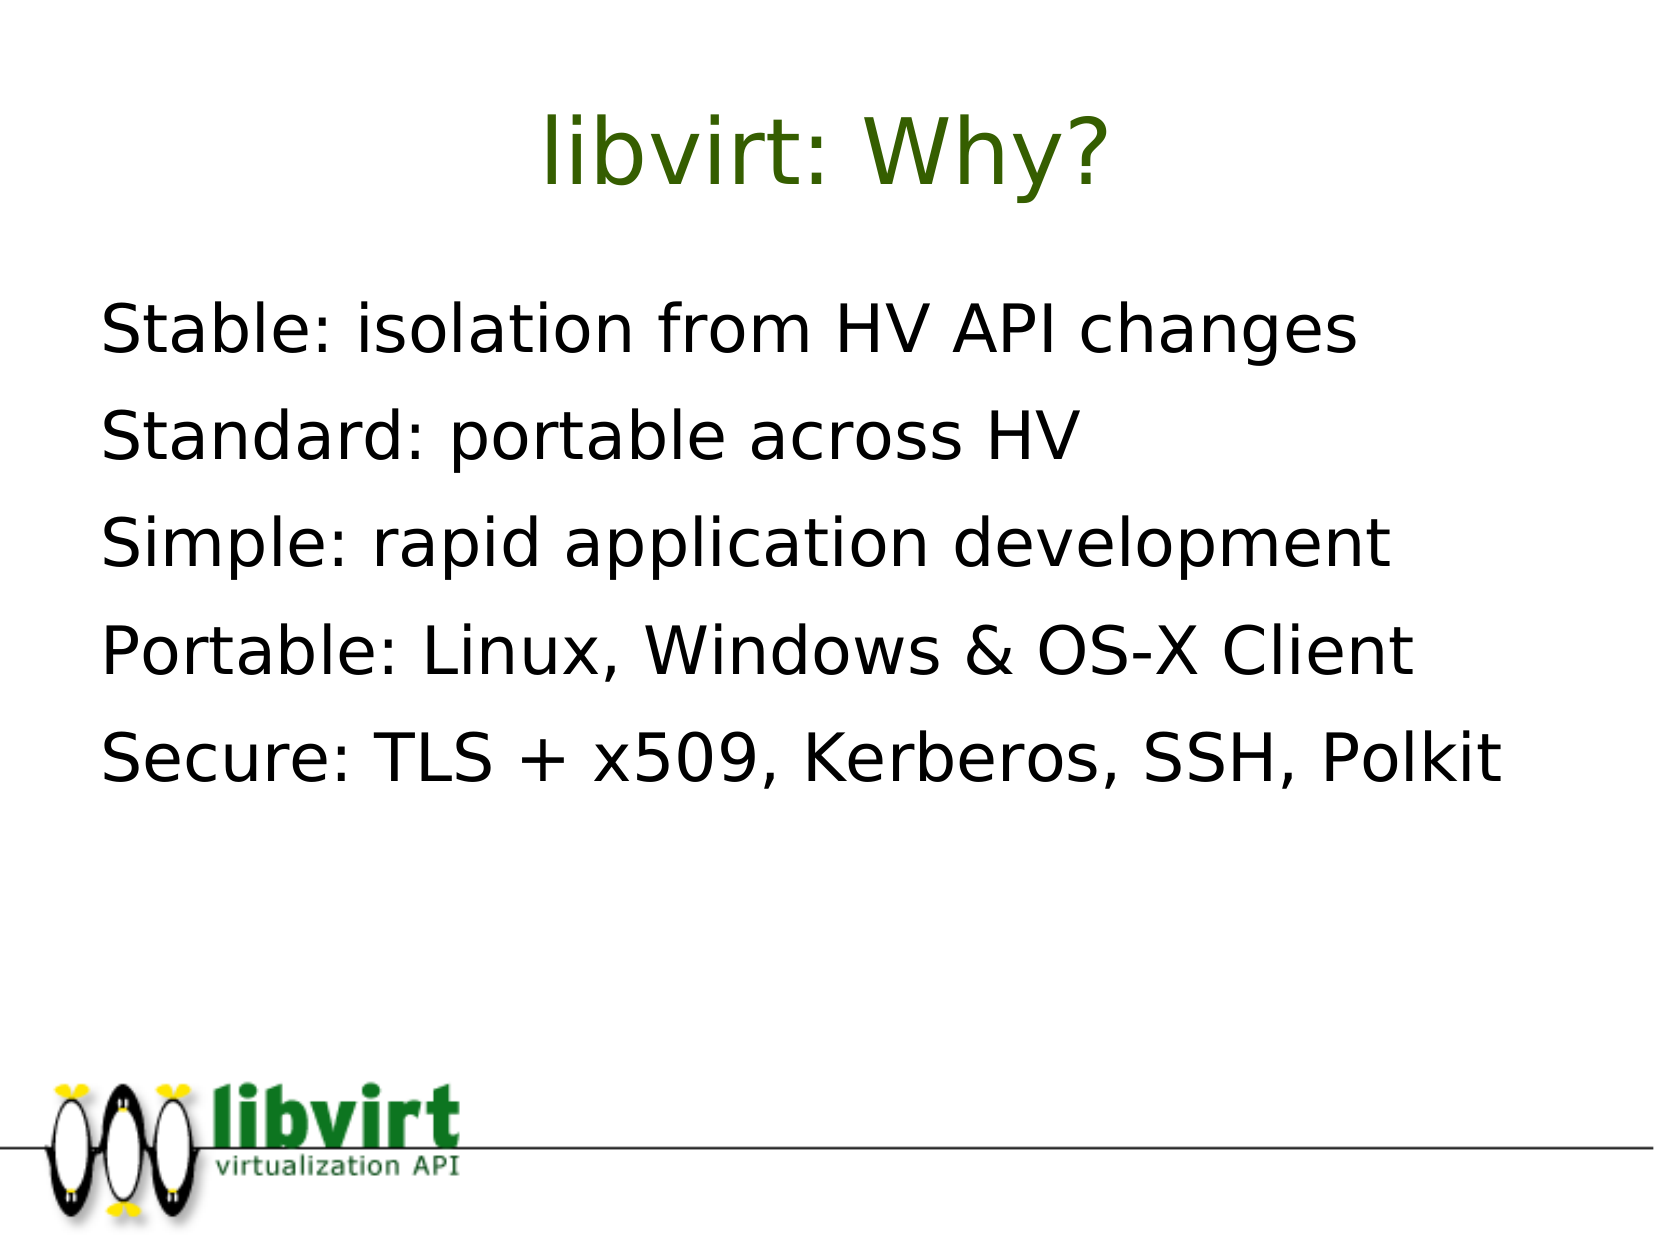

# libvirt: Why?
Stable: isolation from HV API changes
Standard: portable across HV
Simple: rapid application development
Portable: Linux, Windows & OS-X Client
Secure: TLS + x509, Kerberos, SSH, Polkit